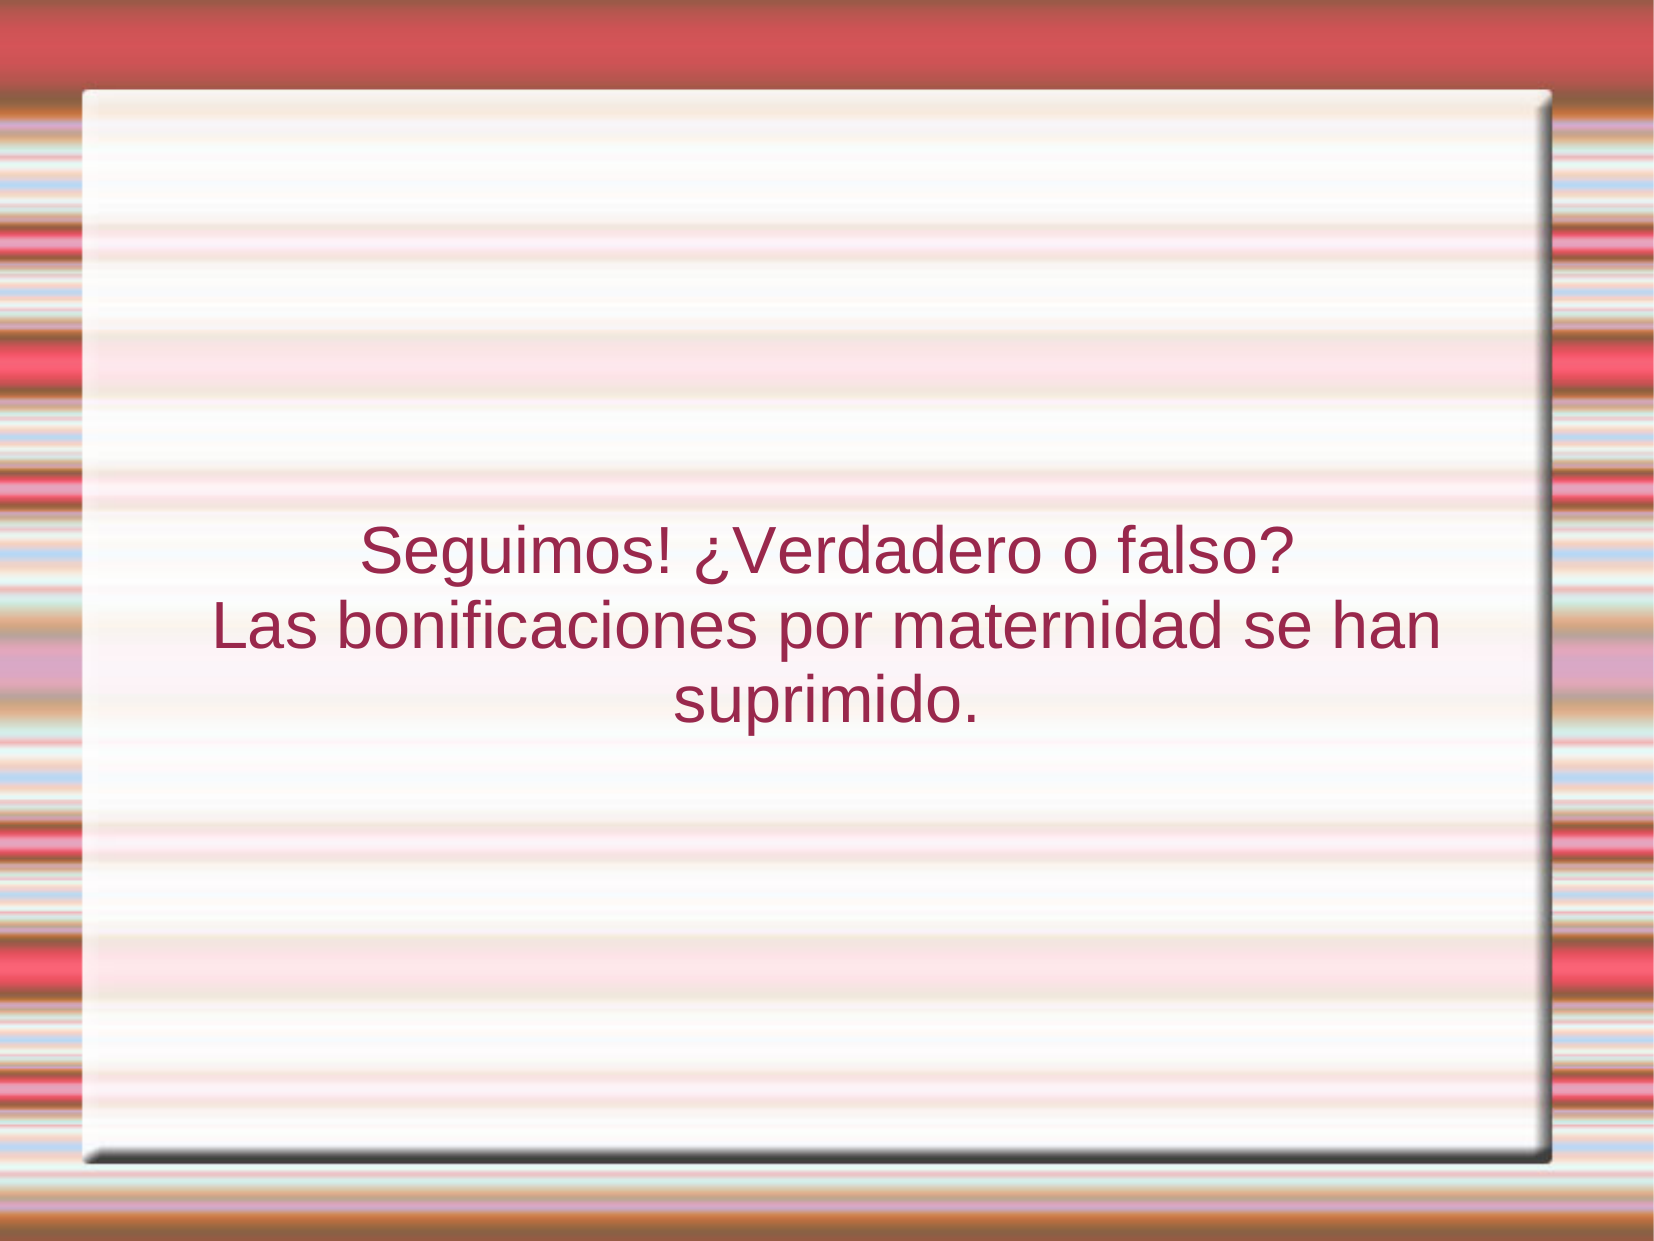

Seguimos! ¿Verdadero o falso?
Las bonificaciones por maternidad se han suprimido.